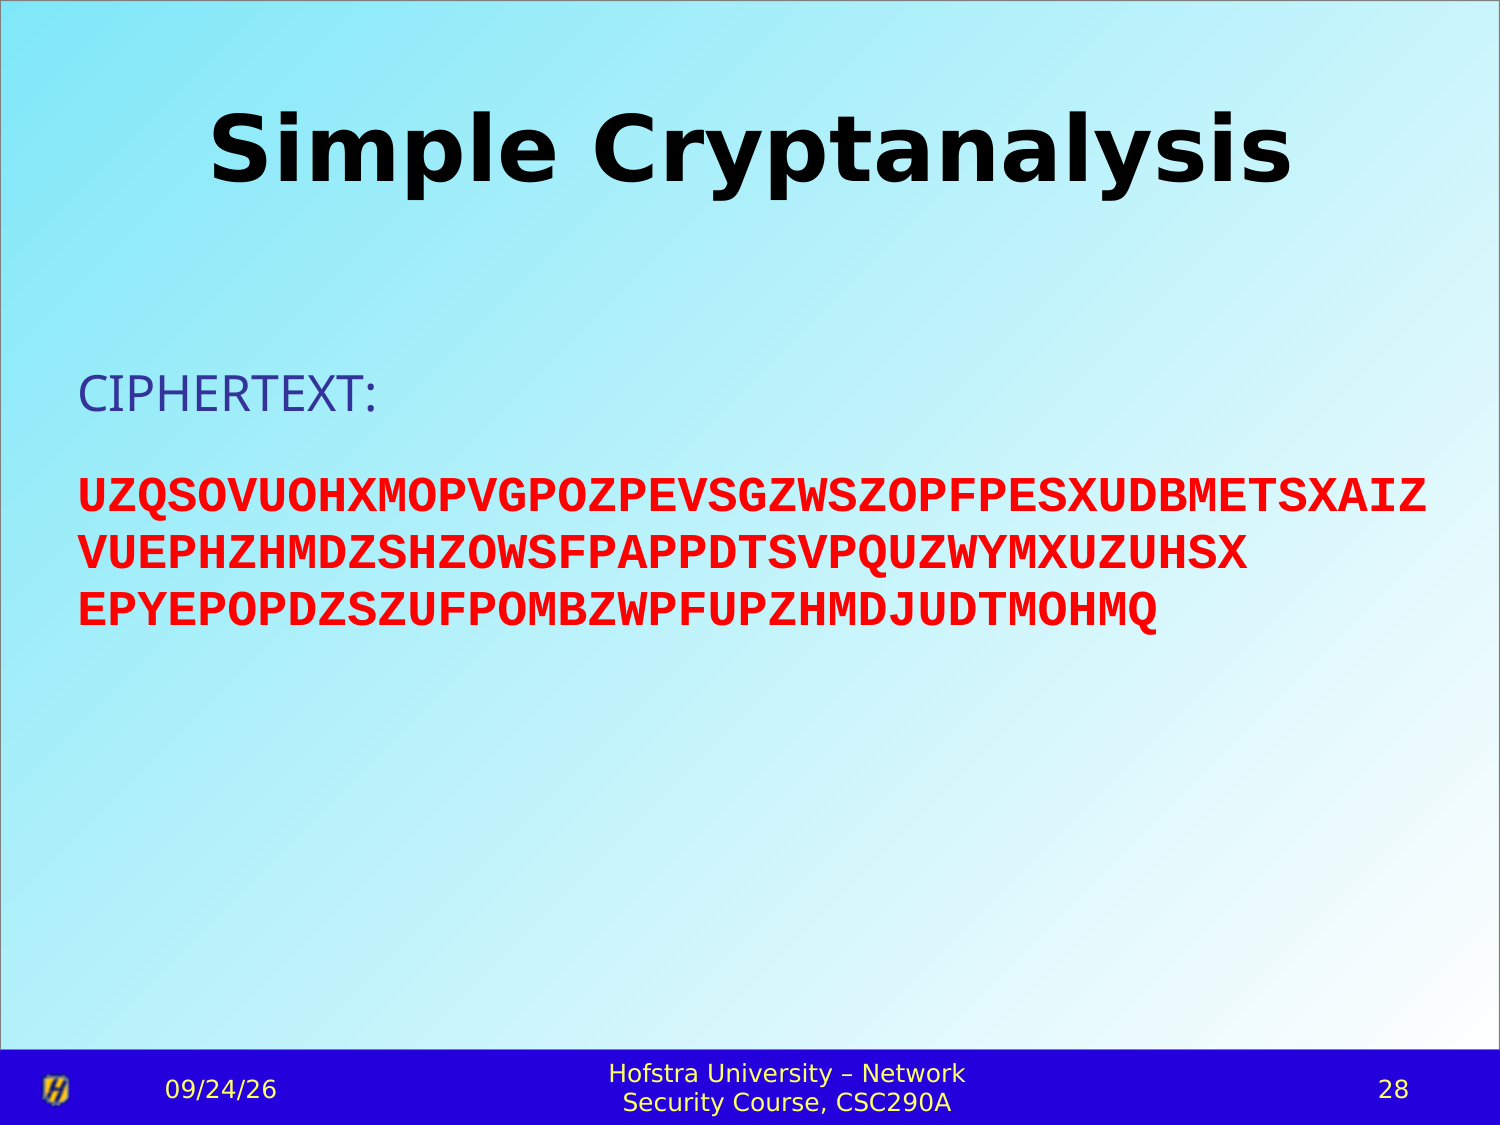

# Simple Cryptanalysis
CIPHERTEXT:
UZQSOVUOHXMOPVGPOZPEVSGZWSZOPFPESXUDBMETSXAIZ
VUEPHZHMDZSHZOWSFPAPPDTSVPQUZWYMXUZUHSX
EPYEPOPDZSZUFPOMBZWPFUPZHMDJUDTMOHMQ
28